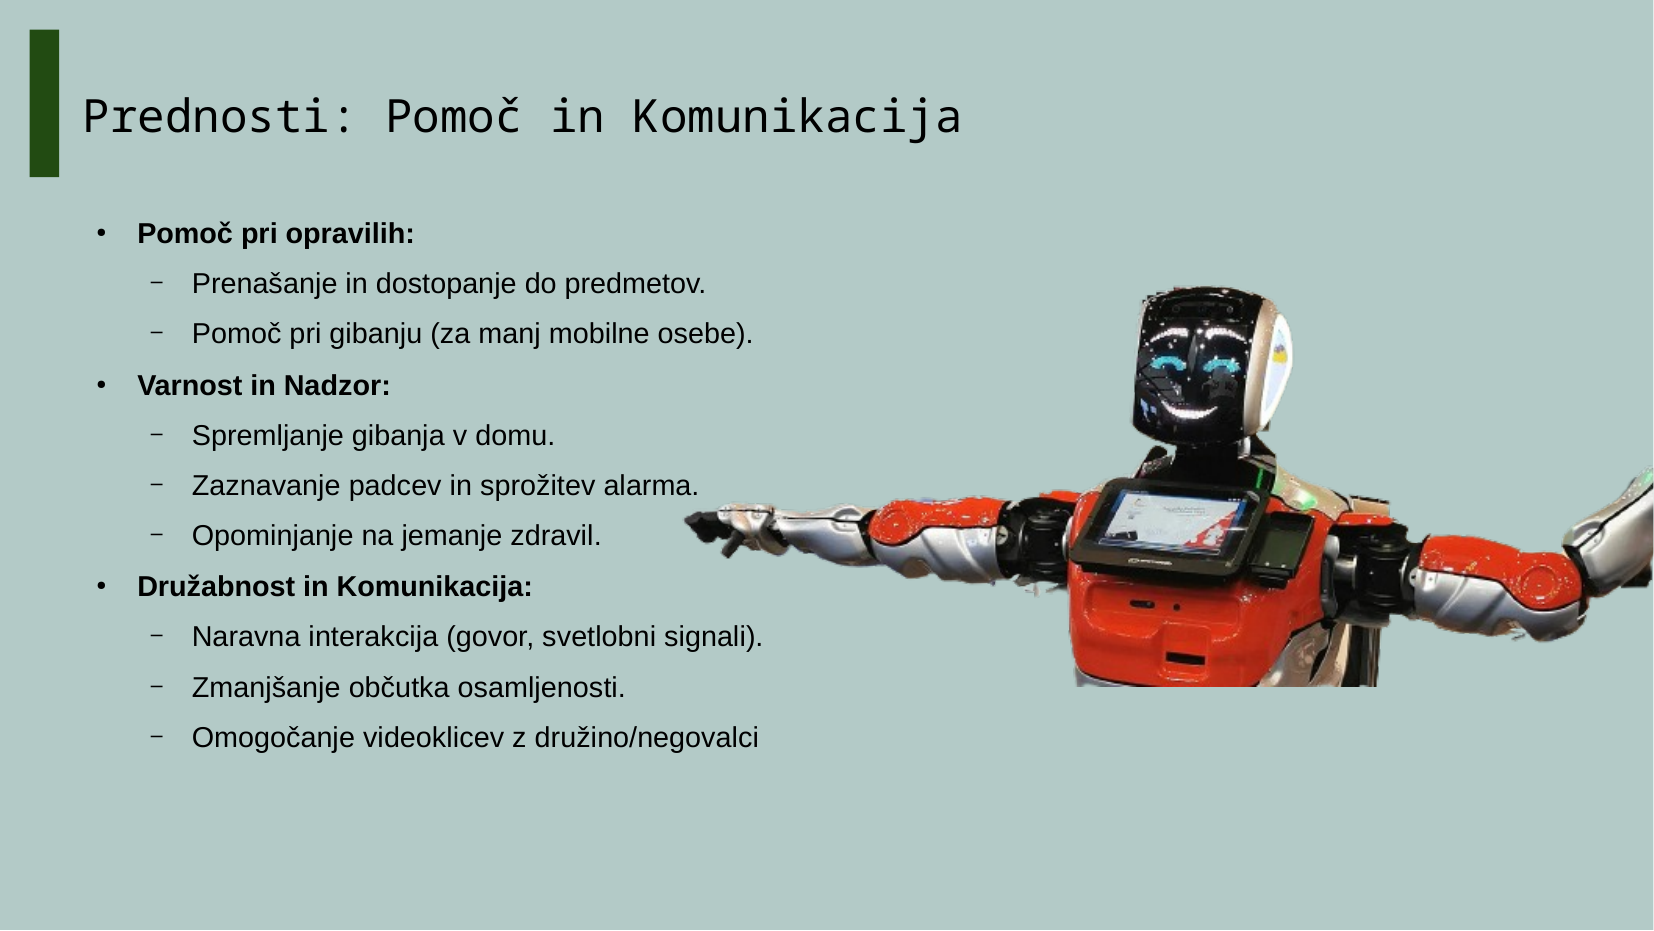

# Prednosti: Pomoč in Komunikacija
Pomoč pri opravilih:
Prenašanje in dostopanje do predmetov.
Pomoč pri gibanju (za manj mobilne osebe).
Varnost in Nadzor:
Spremljanje gibanja v domu.
Zaznavanje padcev in sprožitev alarma.
Opominjanje na jemanje zdravil.
Družabnost in Komunikacija:
Naravna interakcija (govor, svetlobni signali).
Zmanjšanje občutka osamljenosti.
Omogočanje videoklicev z družino/negovalci